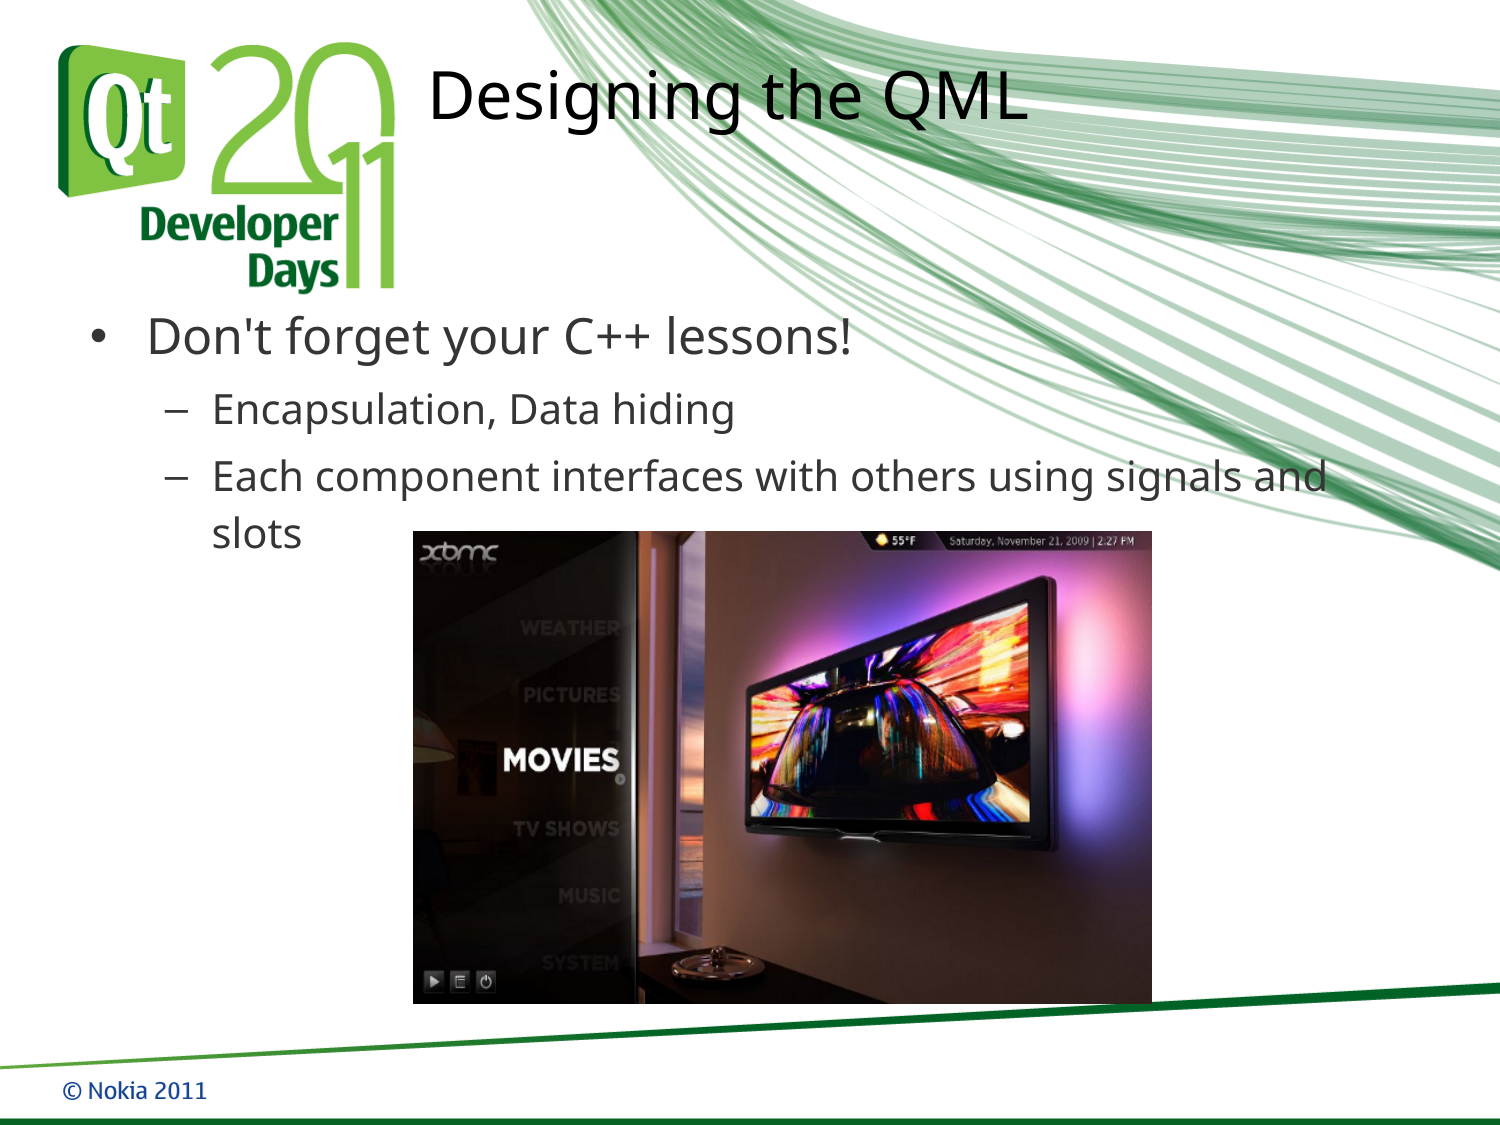

# Designing the QML
Don't forget your C++ lessons!
Encapsulation, Data hiding
Each component interfaces with others using signals and slots